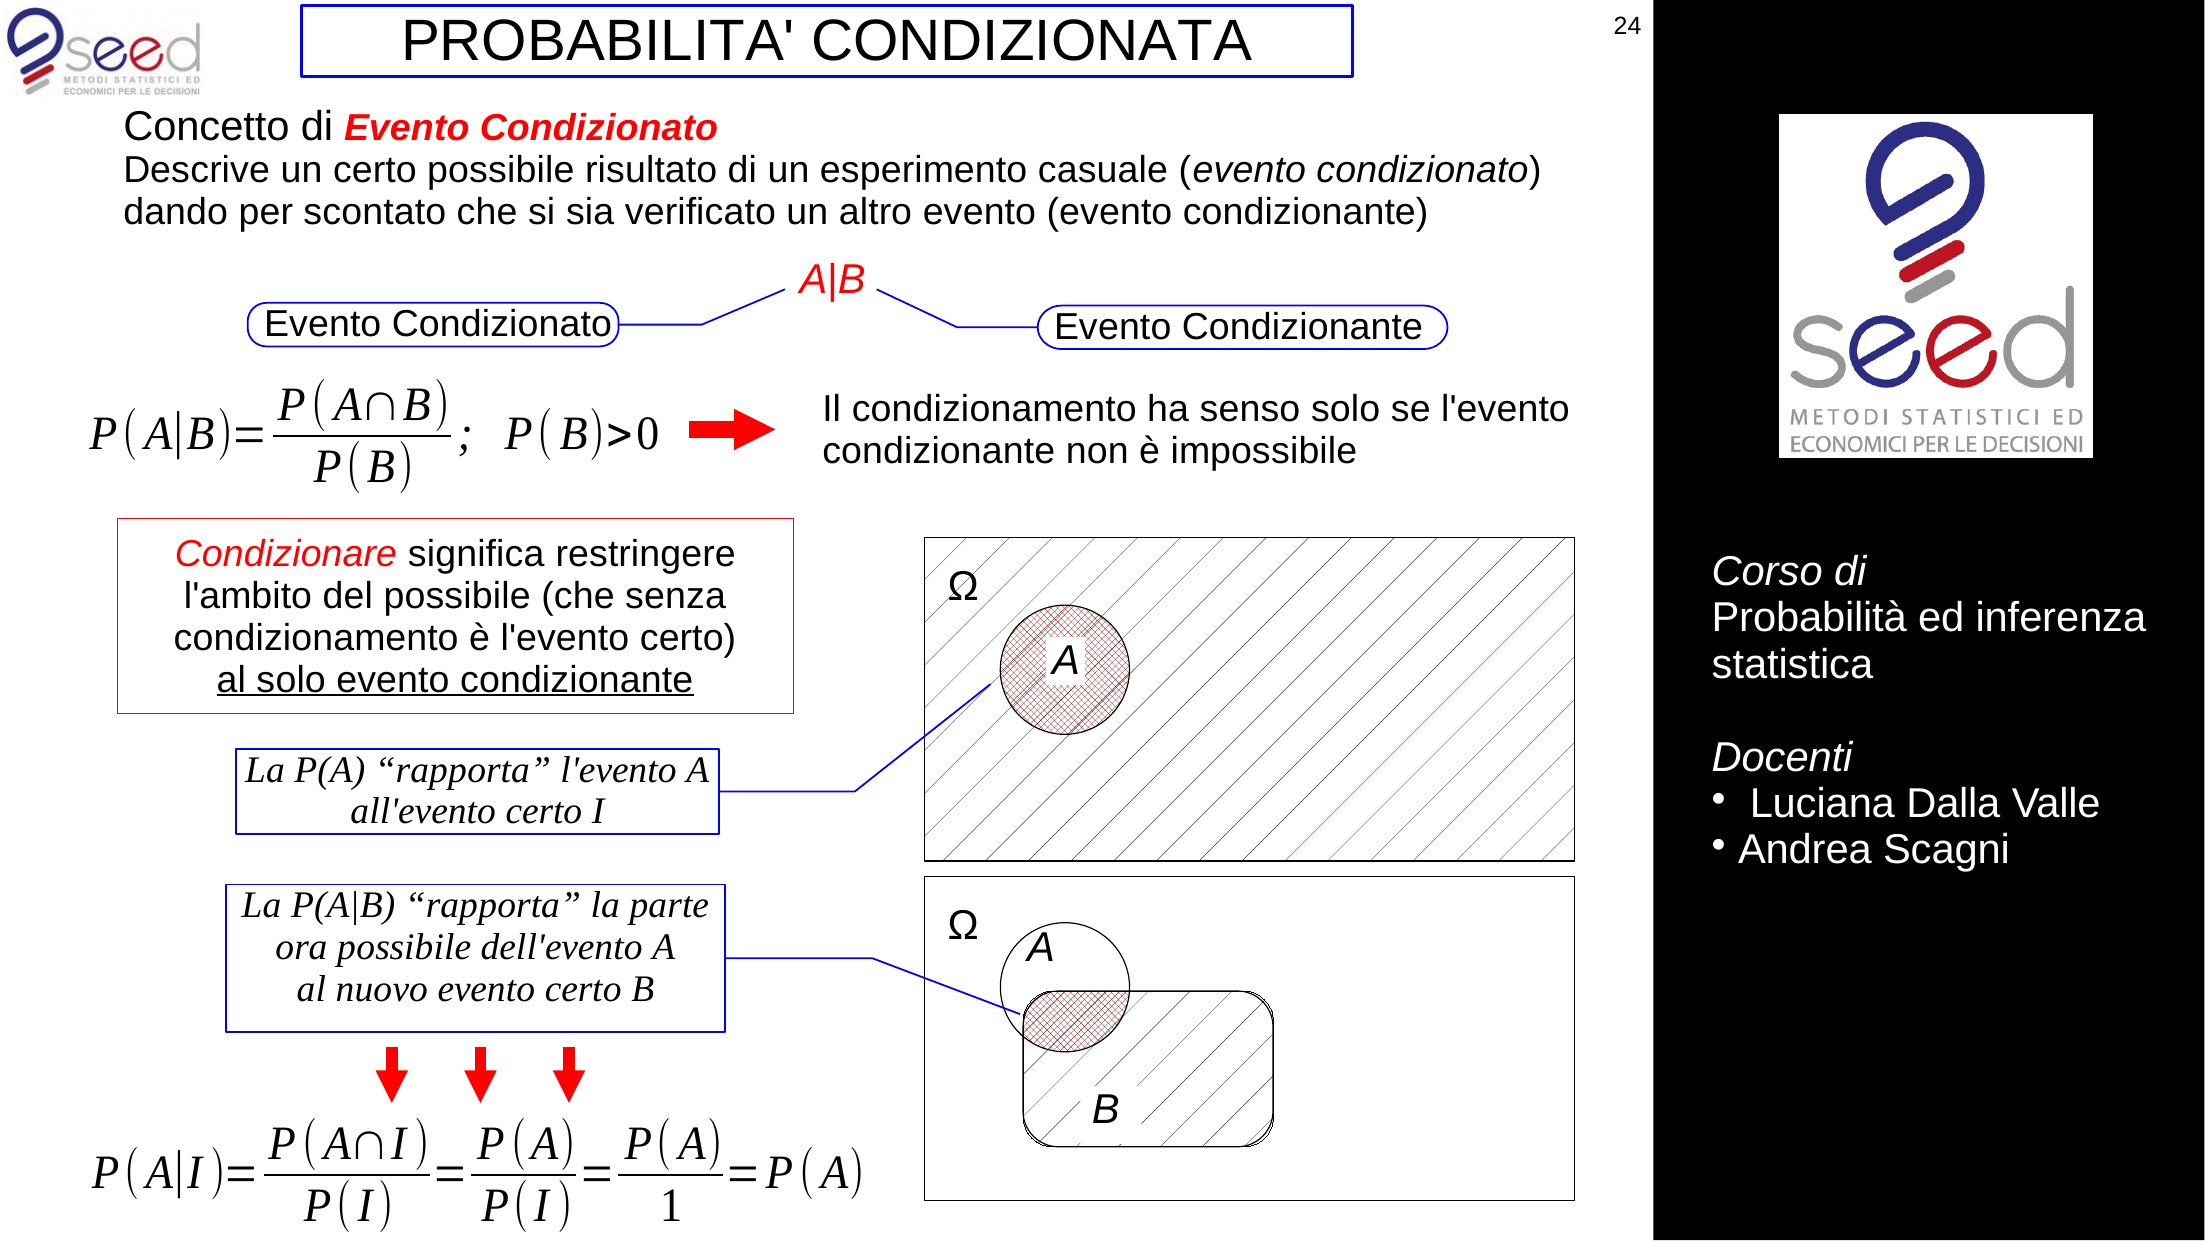

PROBABILITA' CONDIZIONATA
Concetto di Evento Condizionato
Descrive un certo possibile risultato di un esperimento casuale (evento condizionato)
dando per scontato che si sia verificato un altro evento (evento condizionante)
A|B
Il condizionamento ha senso solo se l'evento condizionante non è impossibile
Condizionare significa restringere l'ambito del possibile (che senza condizionamento è l'evento certo)
al solo evento condizionante
Ω
 A
Ω
A
 B